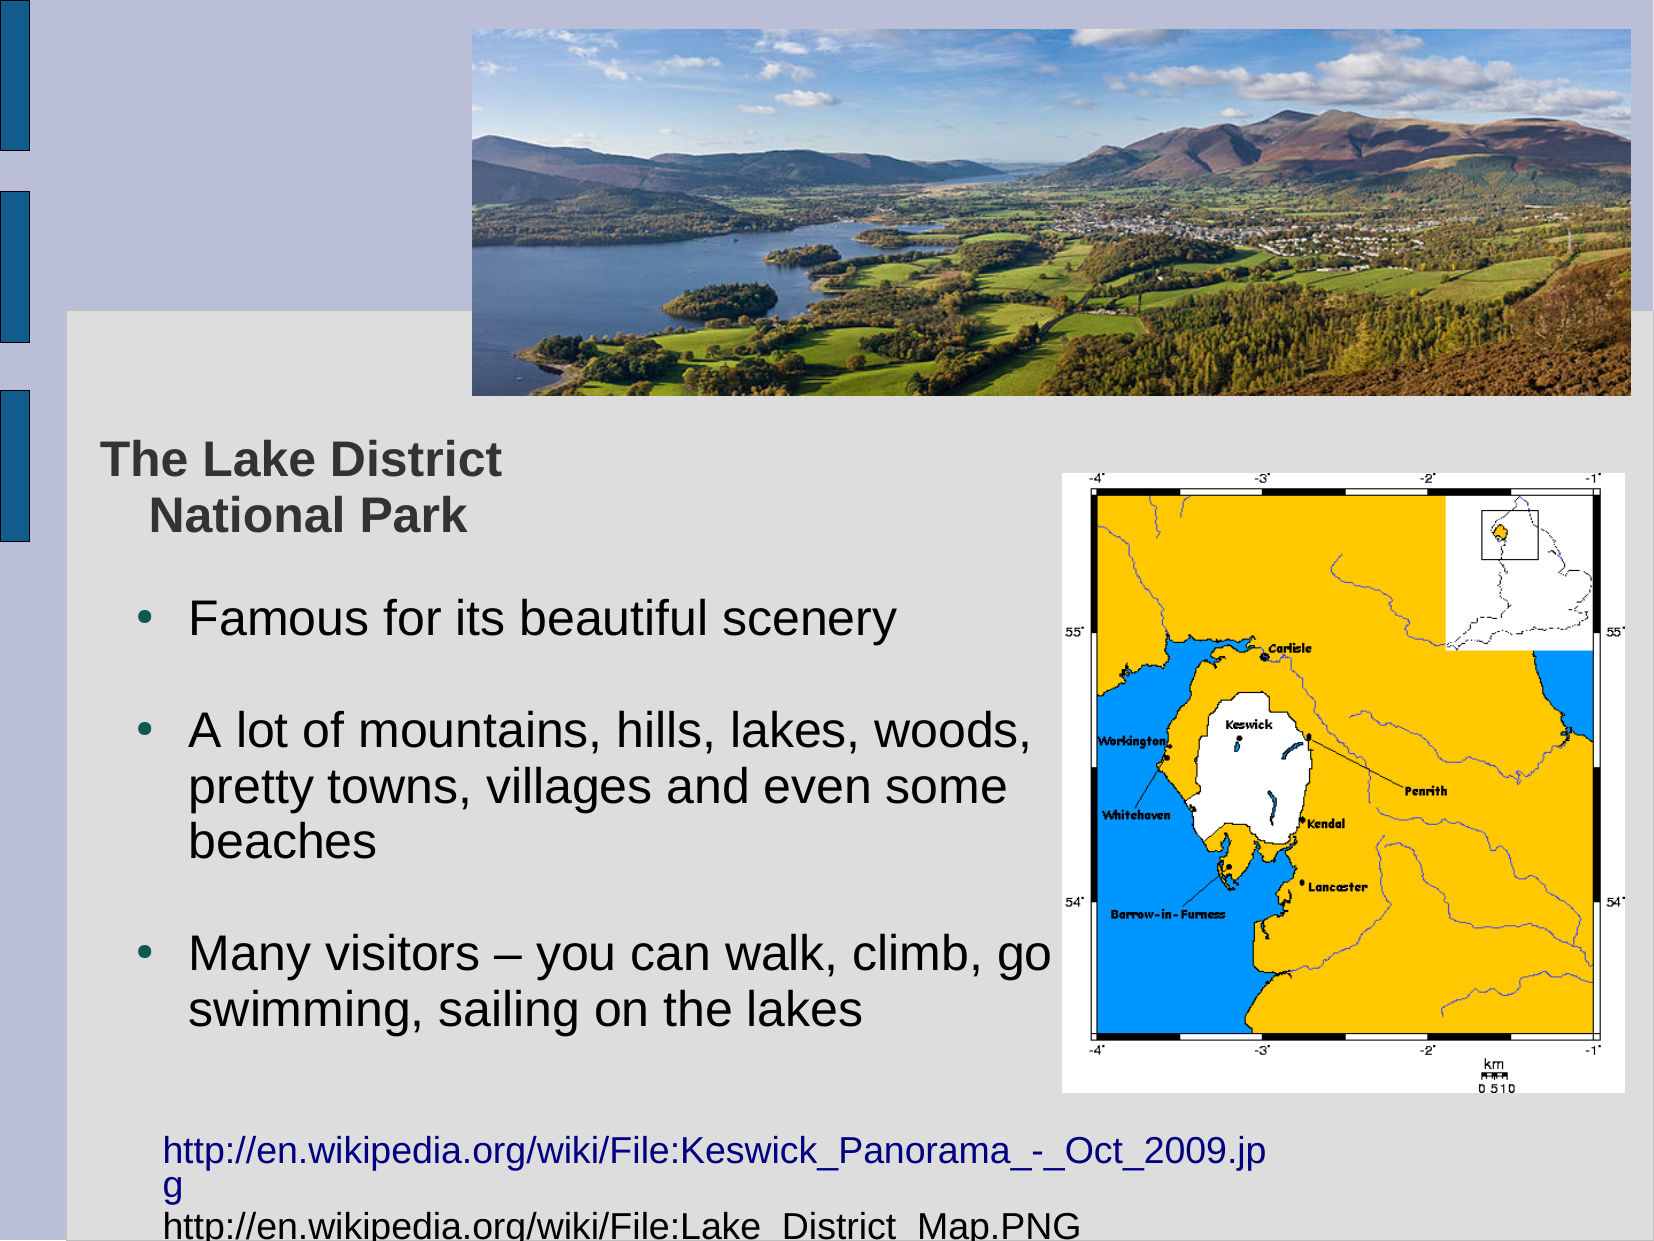

# The Lake District National Park
Famous for its beautiful scenery
A lot of mountains, hills, lakes, woods, pretty towns, villages and even some beaches
Many visitors – you can walk, climb, go
swimming, sailing on the lakes
http://en.wikipedia.org/wiki/File:Keswick_Panorama_-_Oct_2009.jpg
http://en.wikipedia.org/wiki/File:Lake_District_Map.PNG